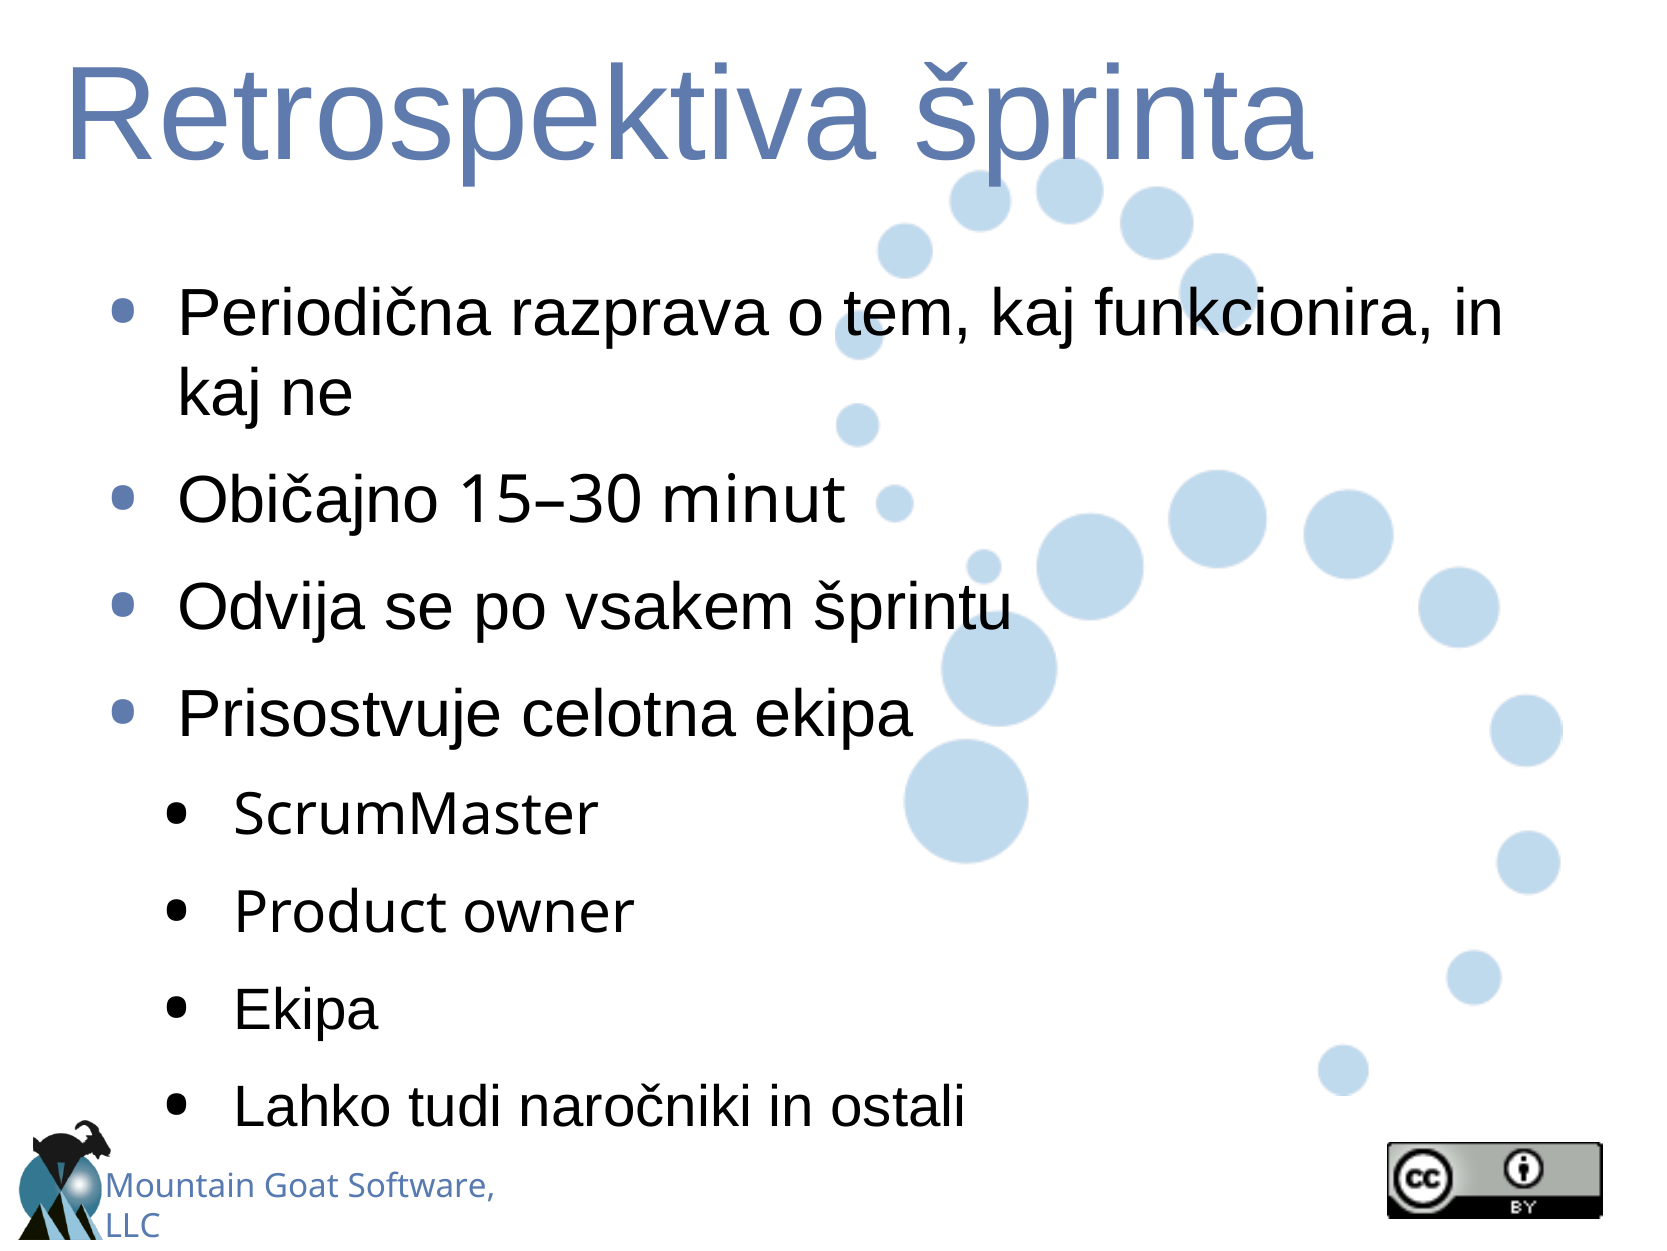

# Retrospektiva šprinta
Periodična razprava o tem, kaj funkcionira, in kaj ne
Običajno 15–30 minut
Odvija se po vsakem šprintu
Prisostvuje celotna ekipa
ScrumMaster
Product owner
Ekipa
Lahko tudi naročniki in ostali